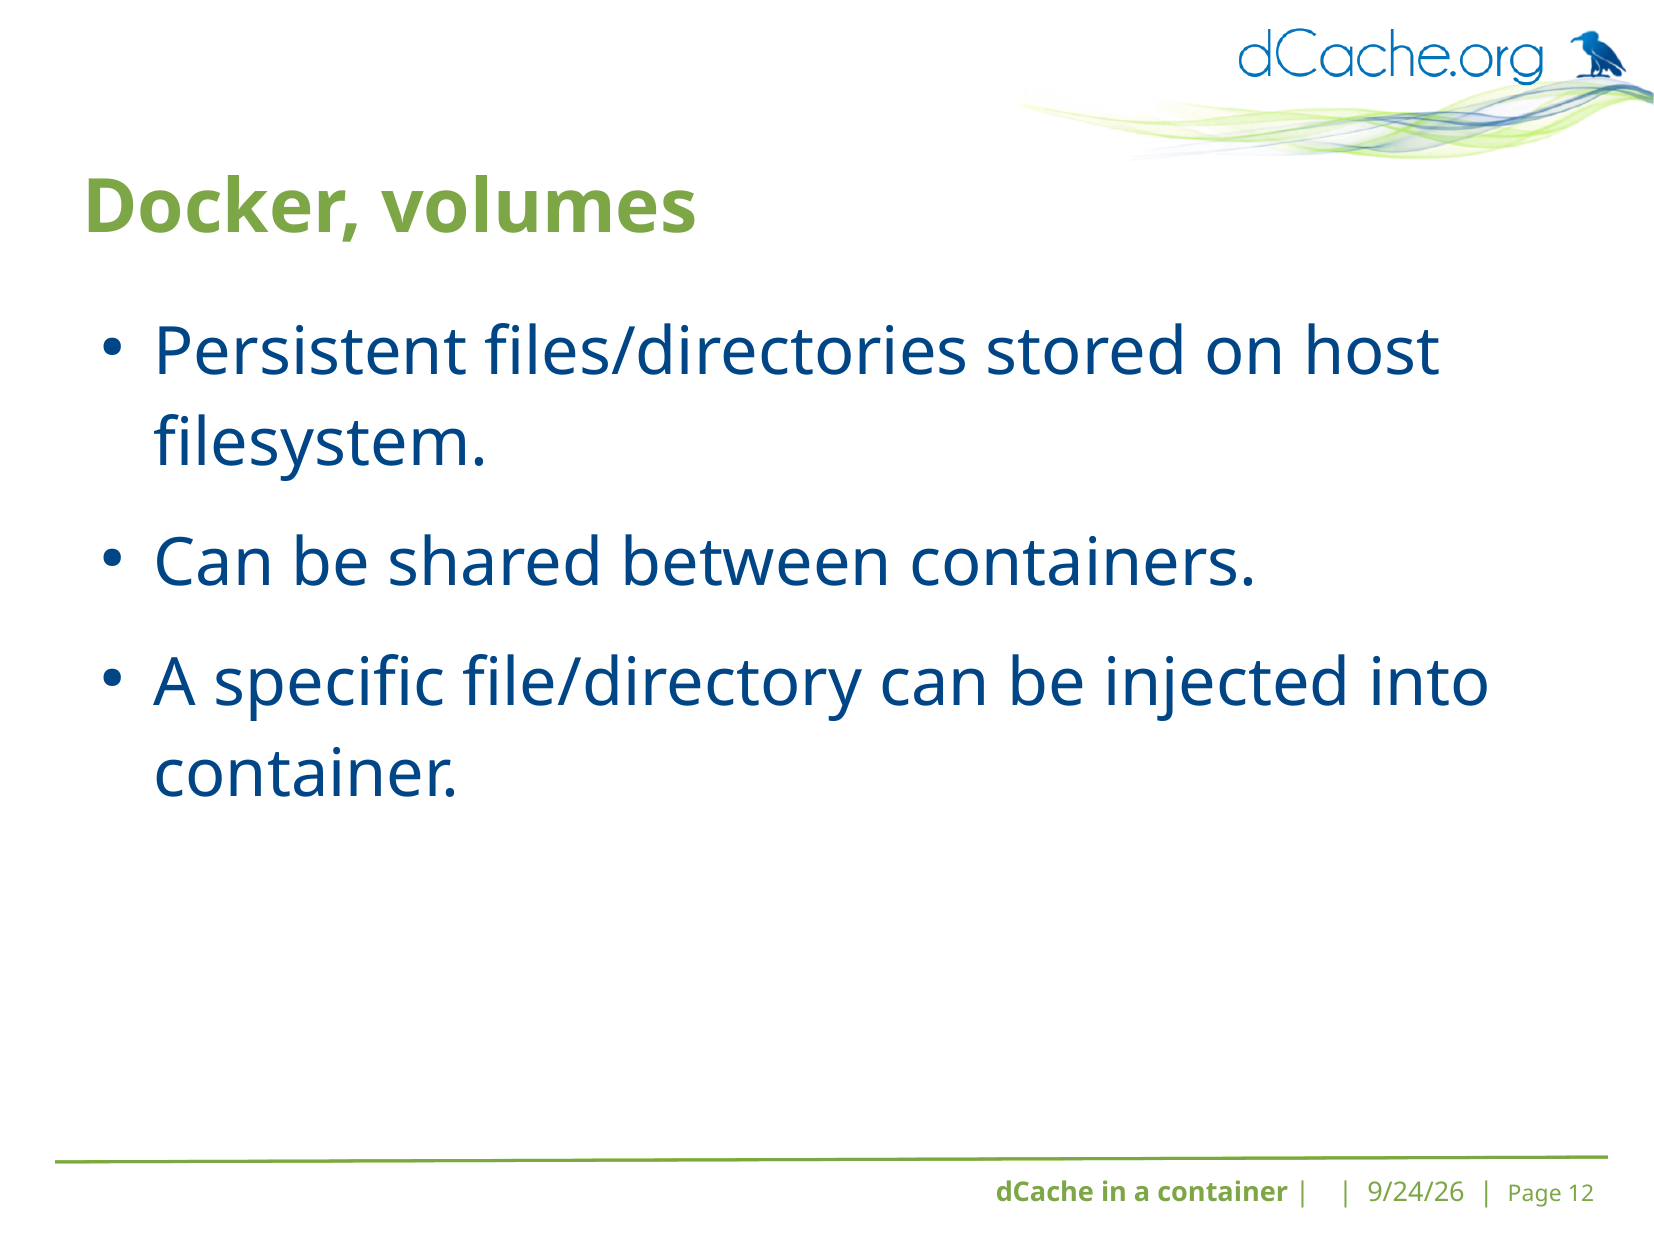

# Docker, volumes
Persistent files/directories stored on host filesystem.
Can be shared between containers.
A specific file/directory can be injected into container.
12